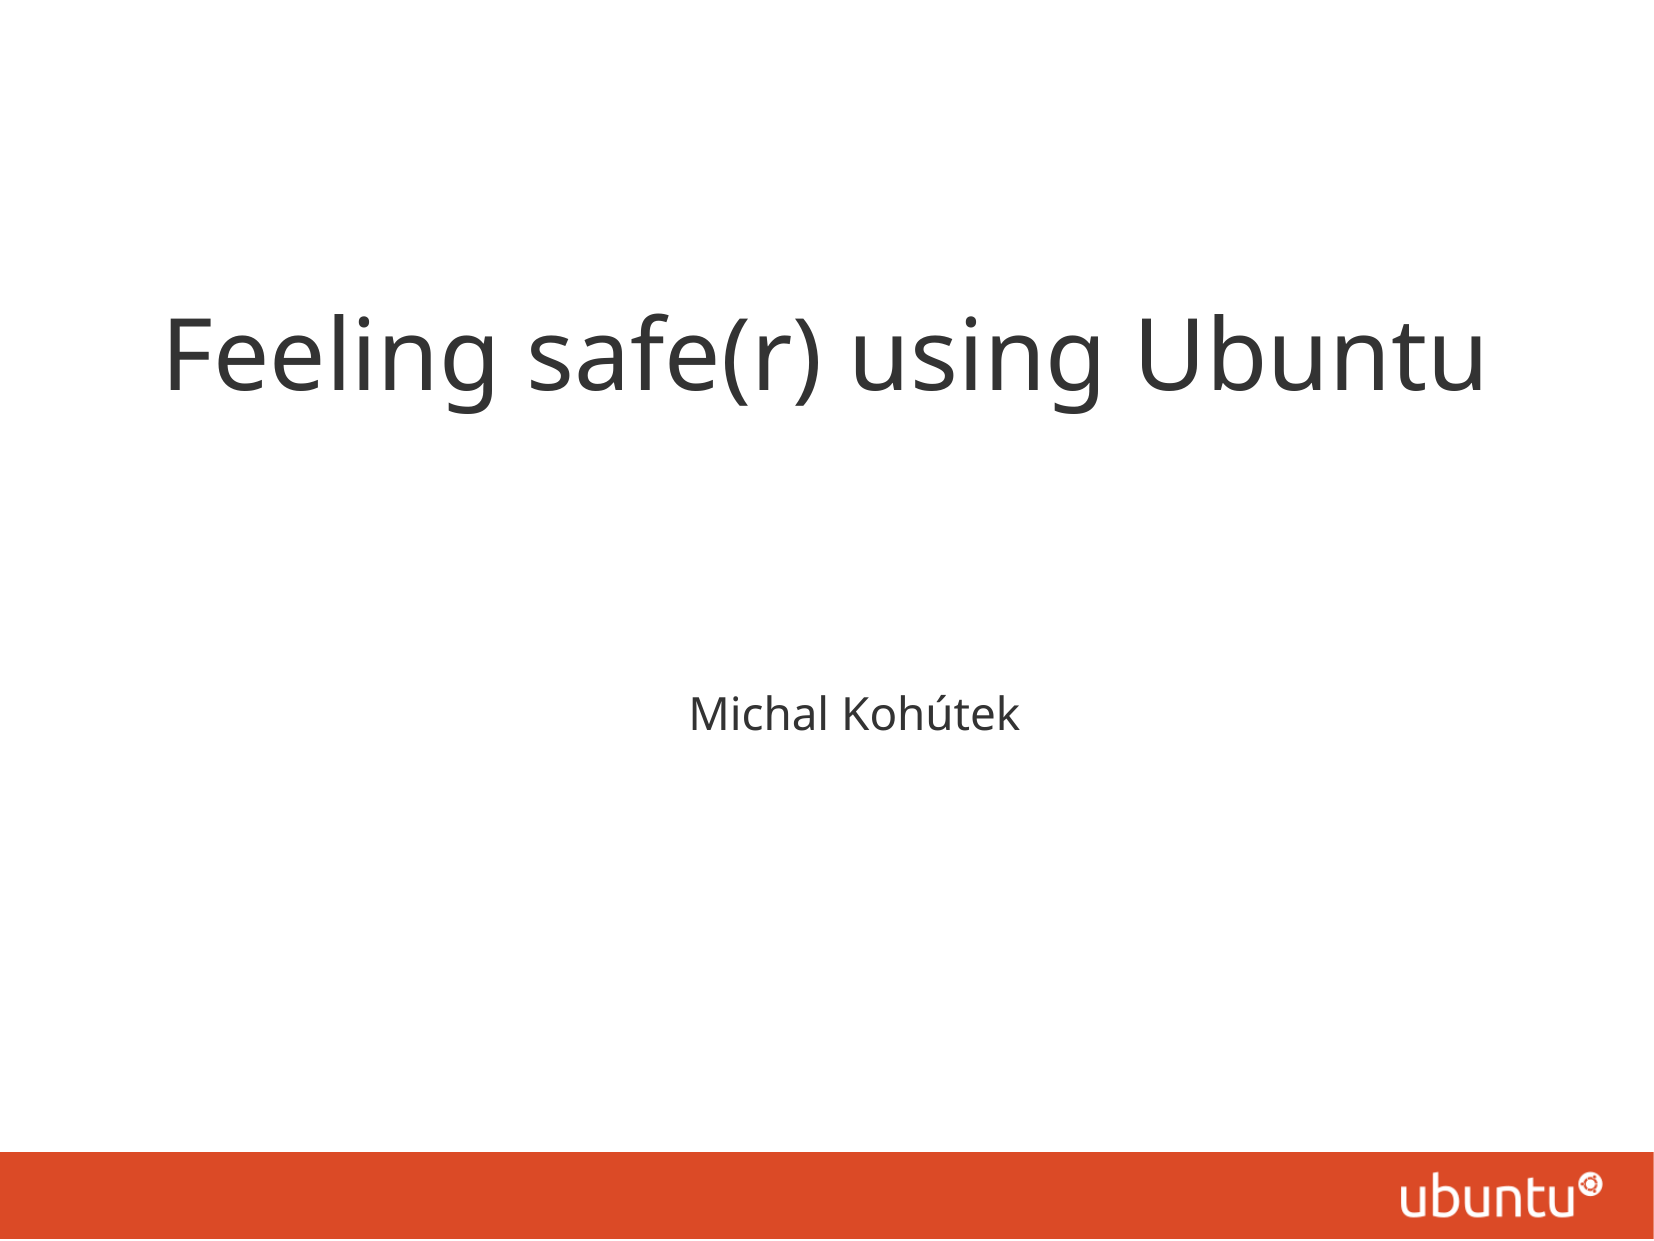

# Feeling safe(r) using Ubuntu
Michal Kohútek